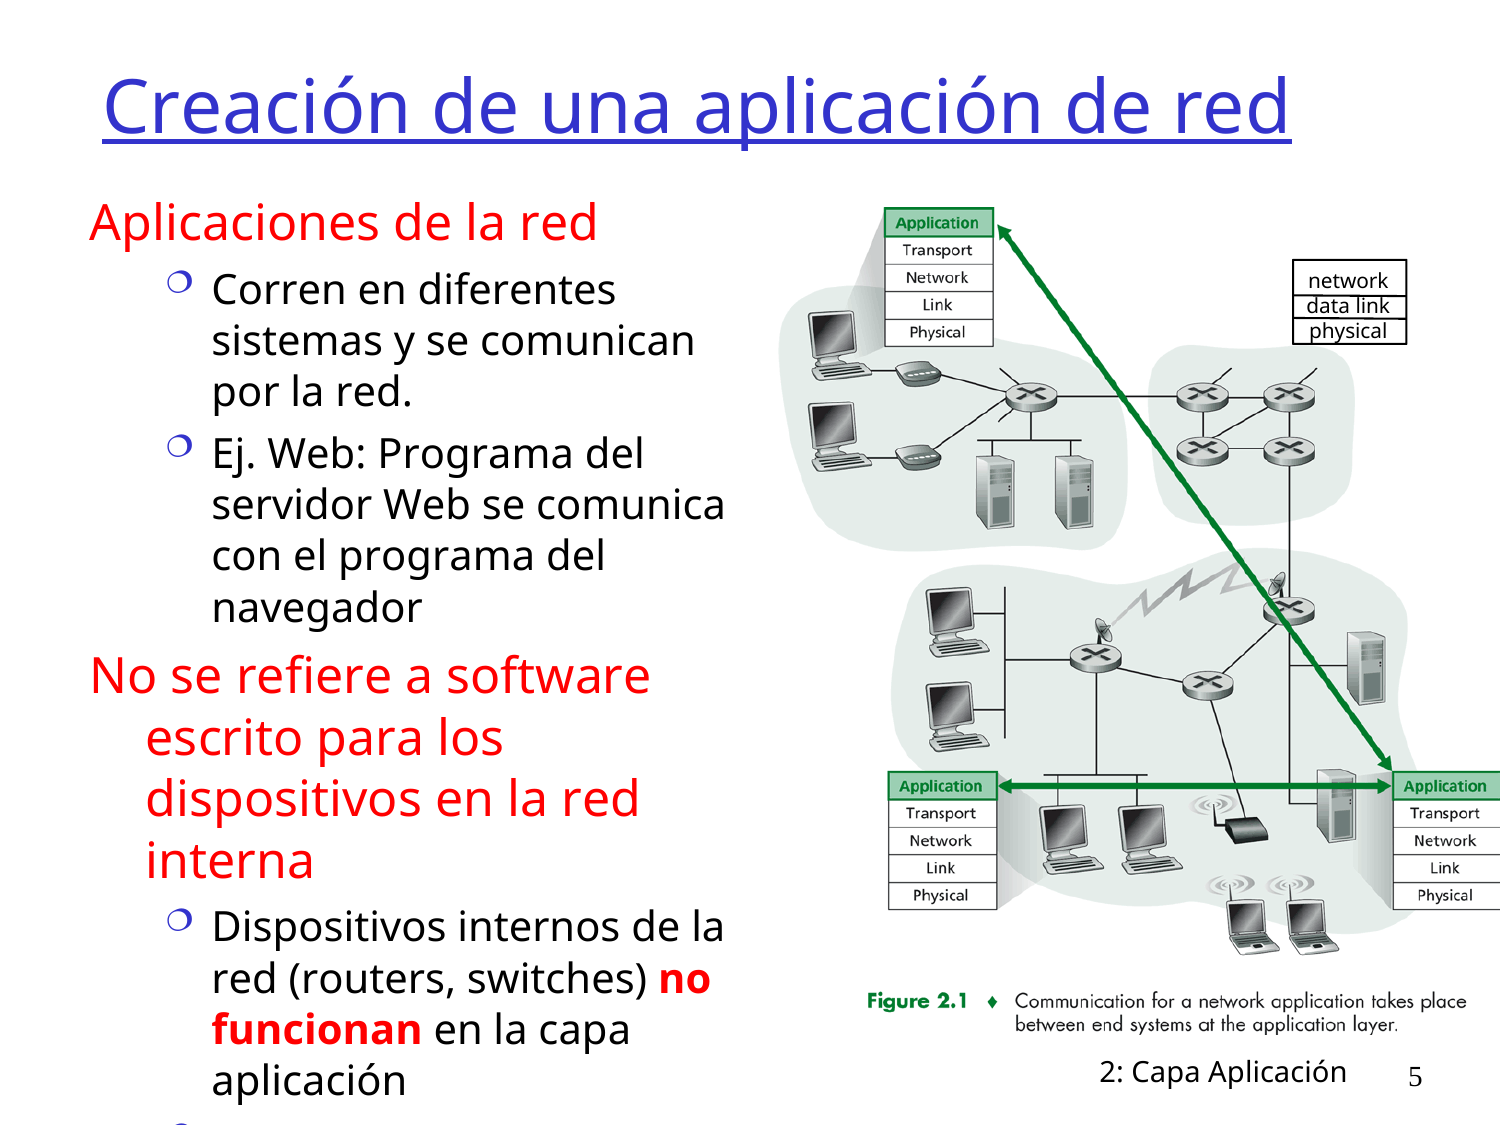

Creación de una aplicación de red
# Aplicaciones de la red
Corren en diferentes sistemas y se comunican por la red.
Ej. Web: Programa del servidor Web se comunica con el programa del navegador
No se refiere a software escrito para los dispositivos en la red interna
Dispositivos internos de la red (routers, switches) no funcionan en la capa aplicación
Este diseño permite desarrollos rápidos
network
data link
physical